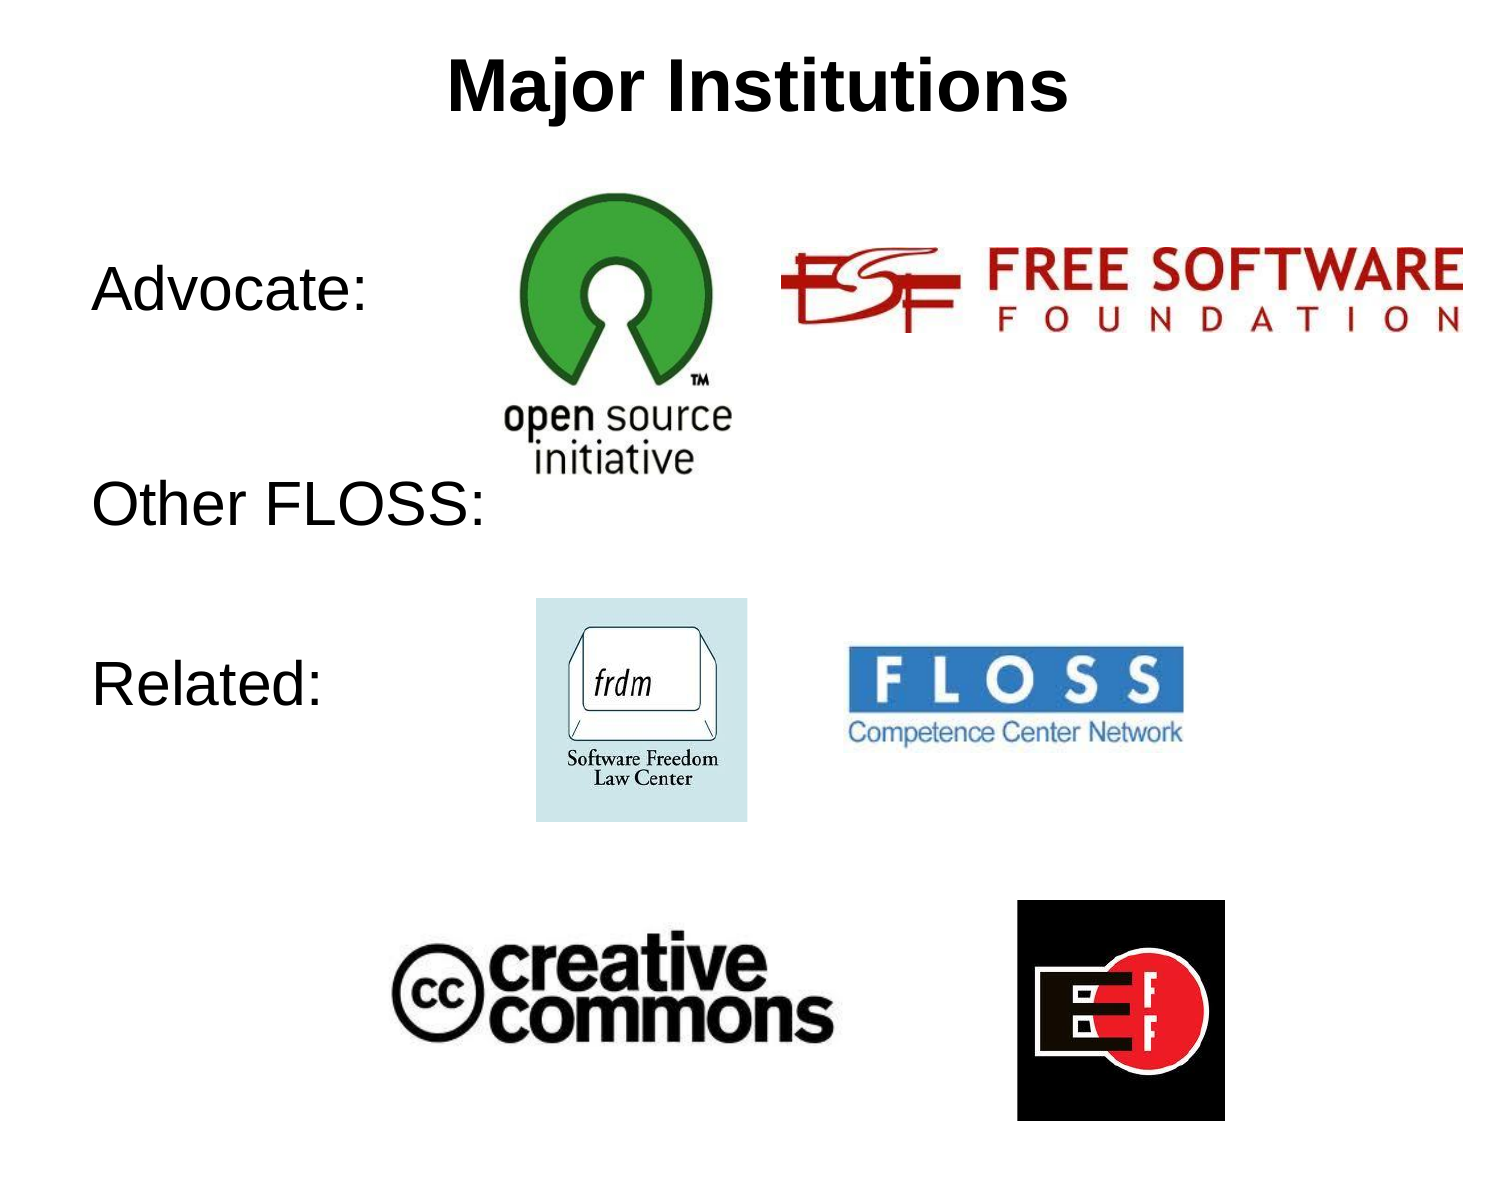

# Major Institutions
Advocate:
Other FLOSS:
Related: